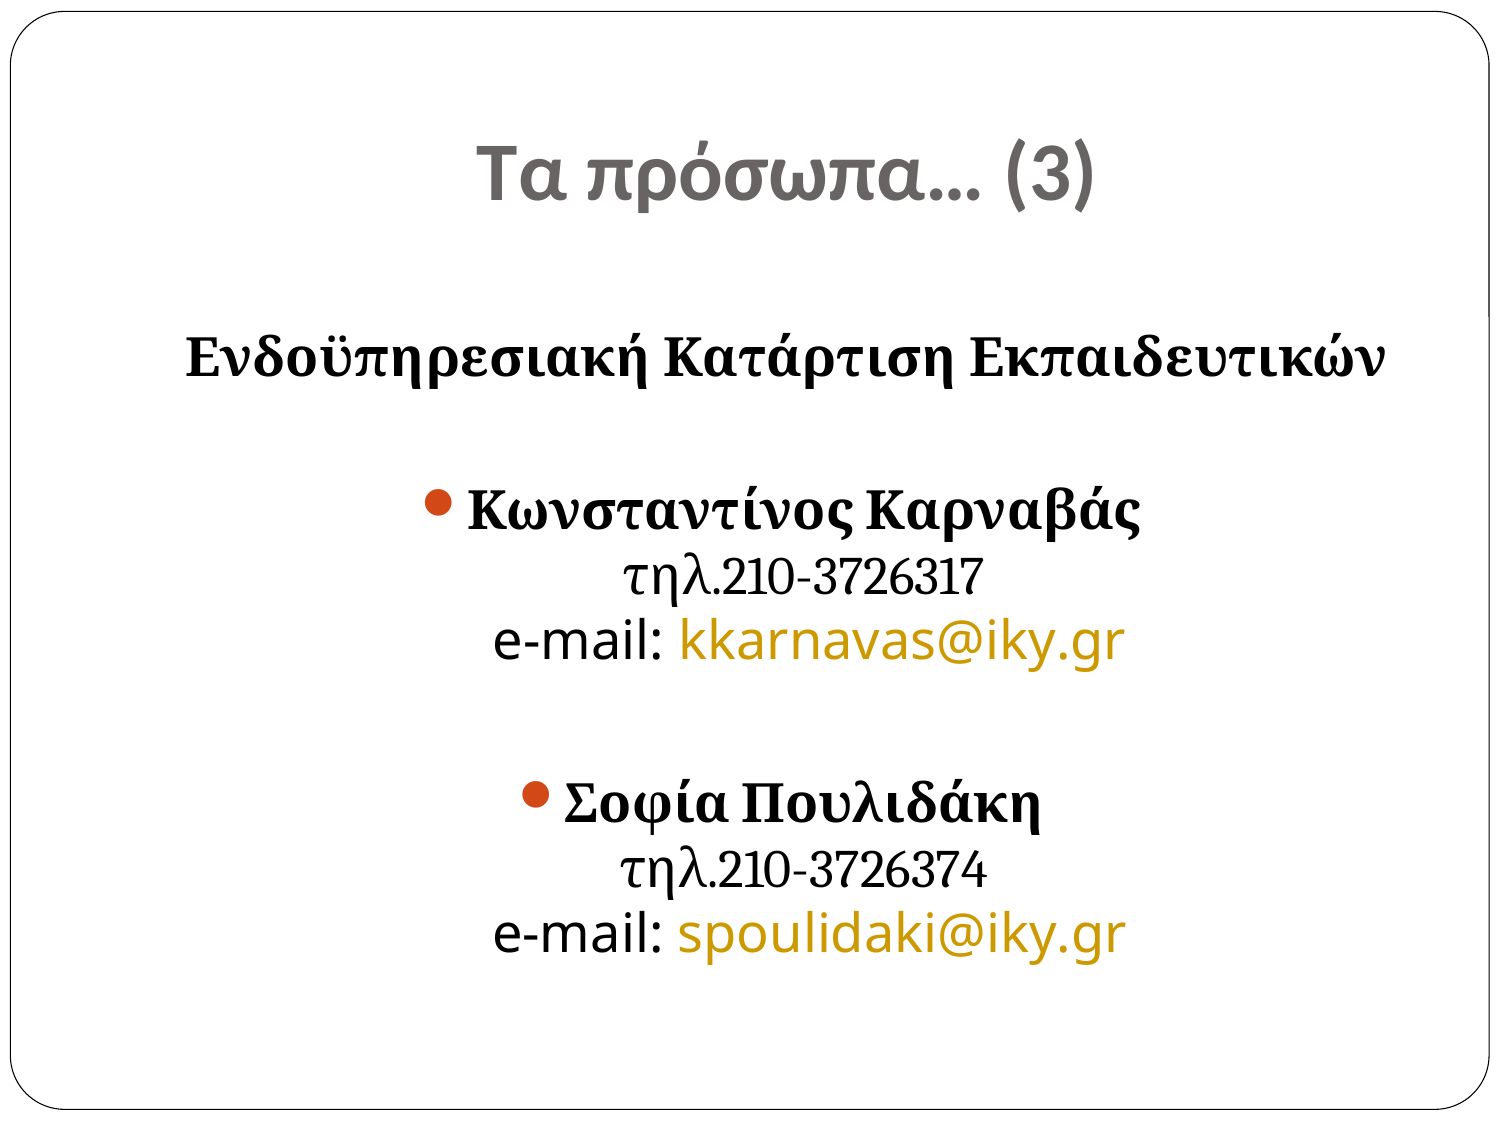

# Τα πρόσωπα… (3)
Ενδοϋπηρεσιακή Κατάρτιση Εκπαιδευτικών
Κωνσταντίνος Καρναβάς
τηλ.210-3726317
e-mail: kkarnavas@iky.gr
Σοφία Πουλιδάκη
τηλ.210-3726374
e-mail: spoulidaki@iky.gr